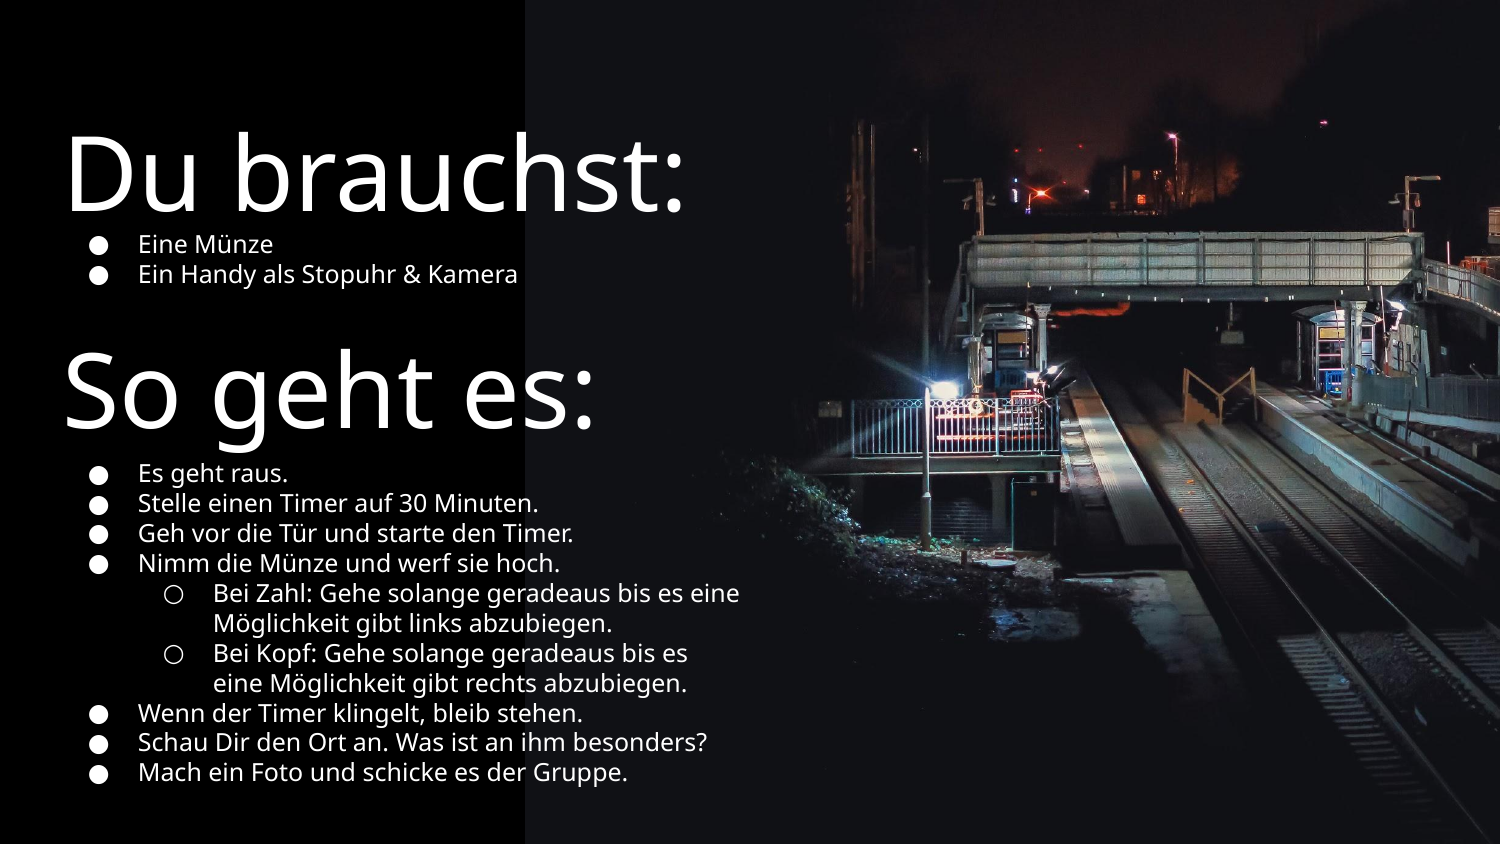

Du brauchst:
Eine Münze
Ein Handy als Stopuhr & Kamera
So geht es:
Es geht raus.
Stelle einen Timer auf 30 Minuten.
Geh vor die Tür und starte den Timer.
Nimm die Münze und werf sie hoch.
Bei Zahl: Gehe solange geradeaus bis es eine Möglichkeit gibt links abzubiegen.
Bei Kopf: Gehe solange geradeaus bis es eine Möglichkeit gibt rechts abzubiegen.
Wenn der Timer klingelt, bleib stehen.
Schau Dir den Ort an. Was ist an ihm besonders?
Mach ein Foto und schicke es der Gruppe.